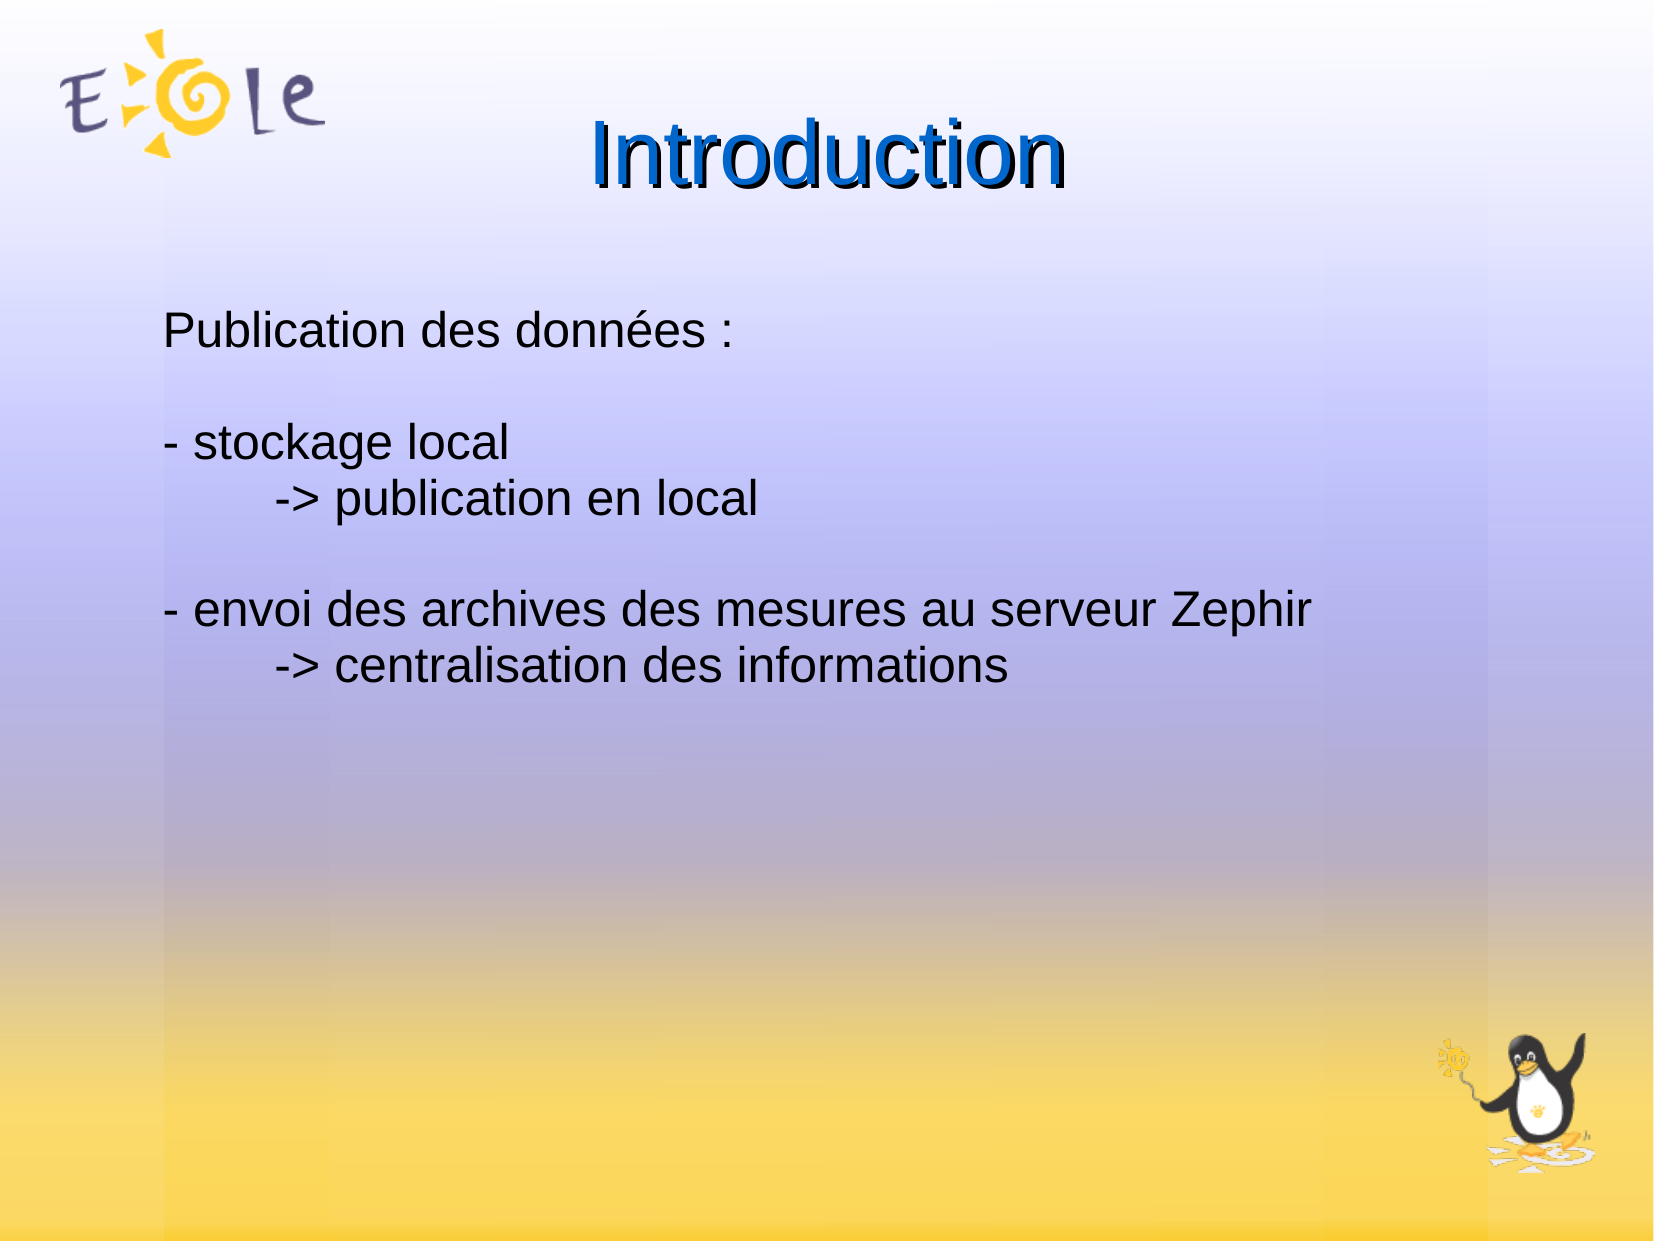

# Introduction
Publication des données :
- stockage local
 -> publication en local
- envoi des archives des mesures au serveur Zephir
 -> centralisation des informations